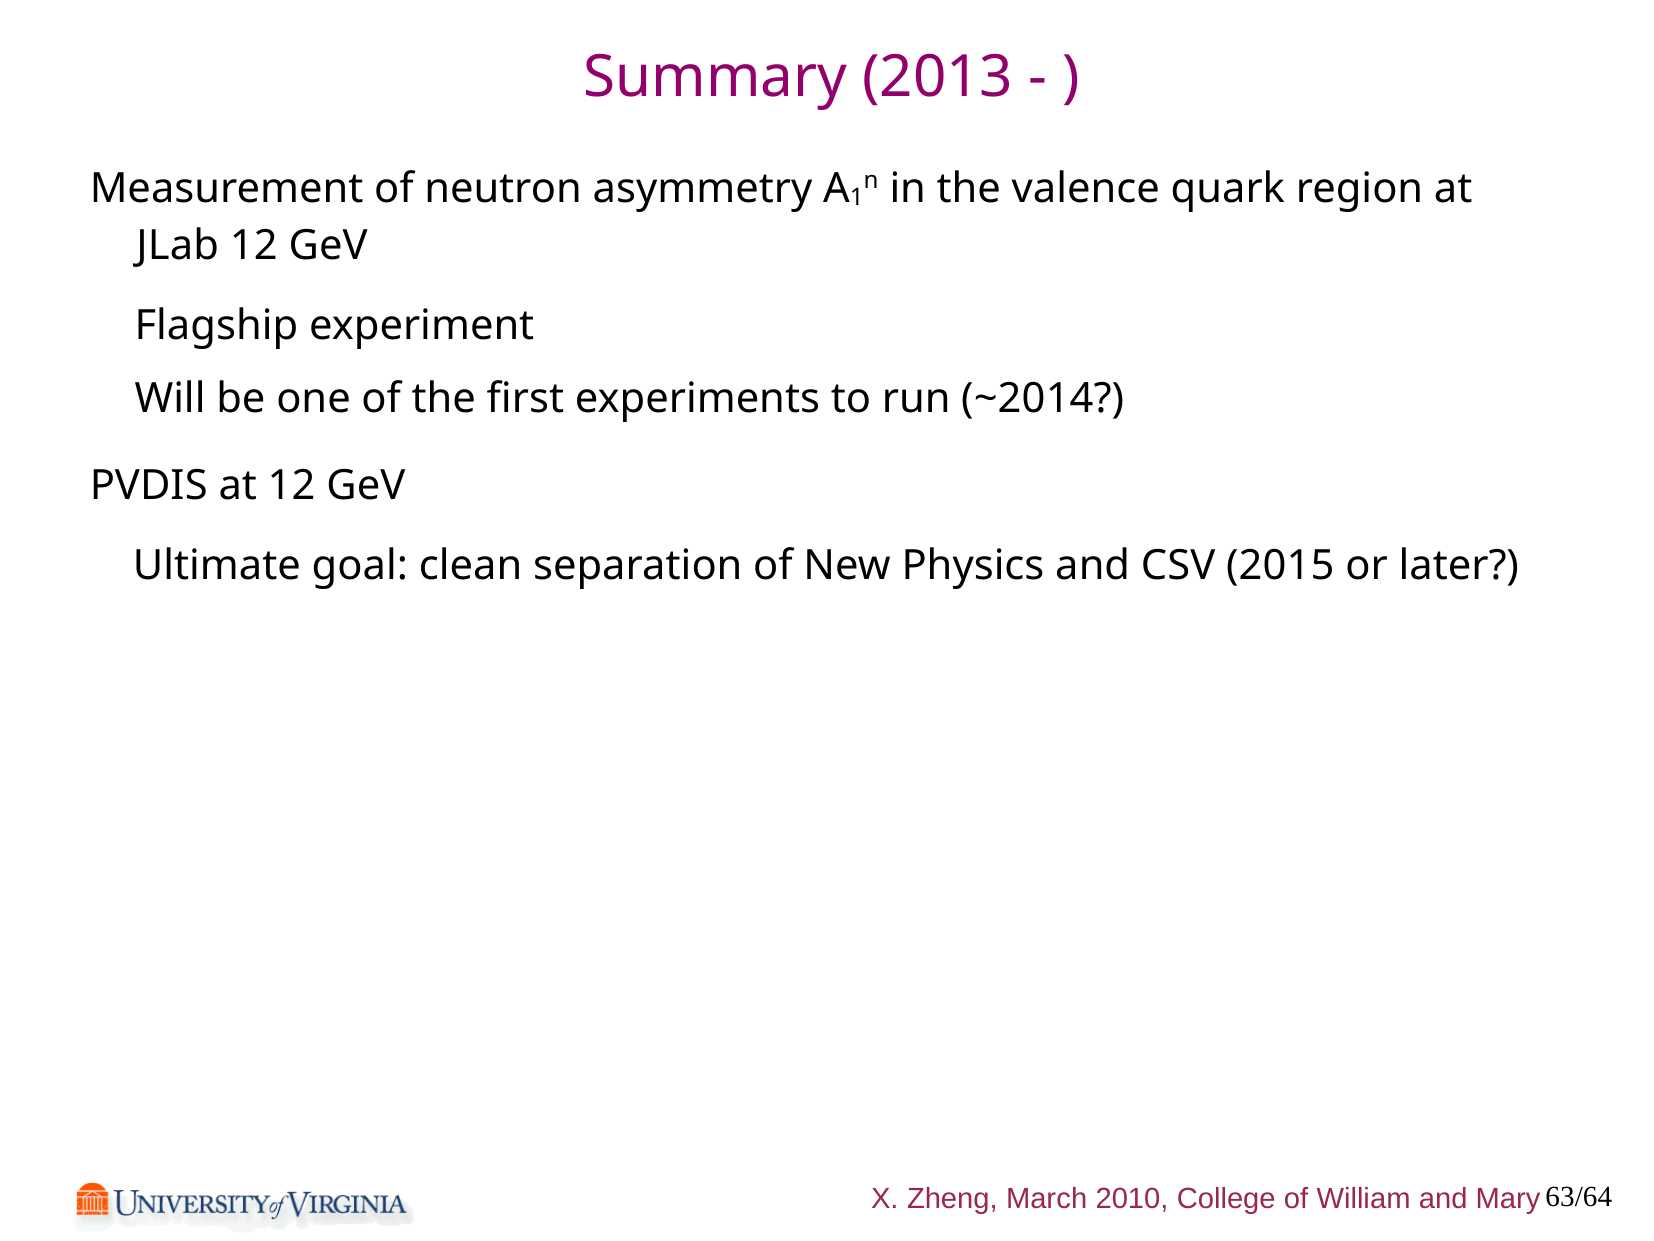

# Summary (2013 - )
Measurement of neutron asymmetry A1n in the valence quark region at JLab 12 GeV
Flagship experiment
Will be one of the first experiments to run (~2014?)
PVDIS at 12 GeV
Ultimate goal: clean separation of New Physics and CSV (2015 or later?)